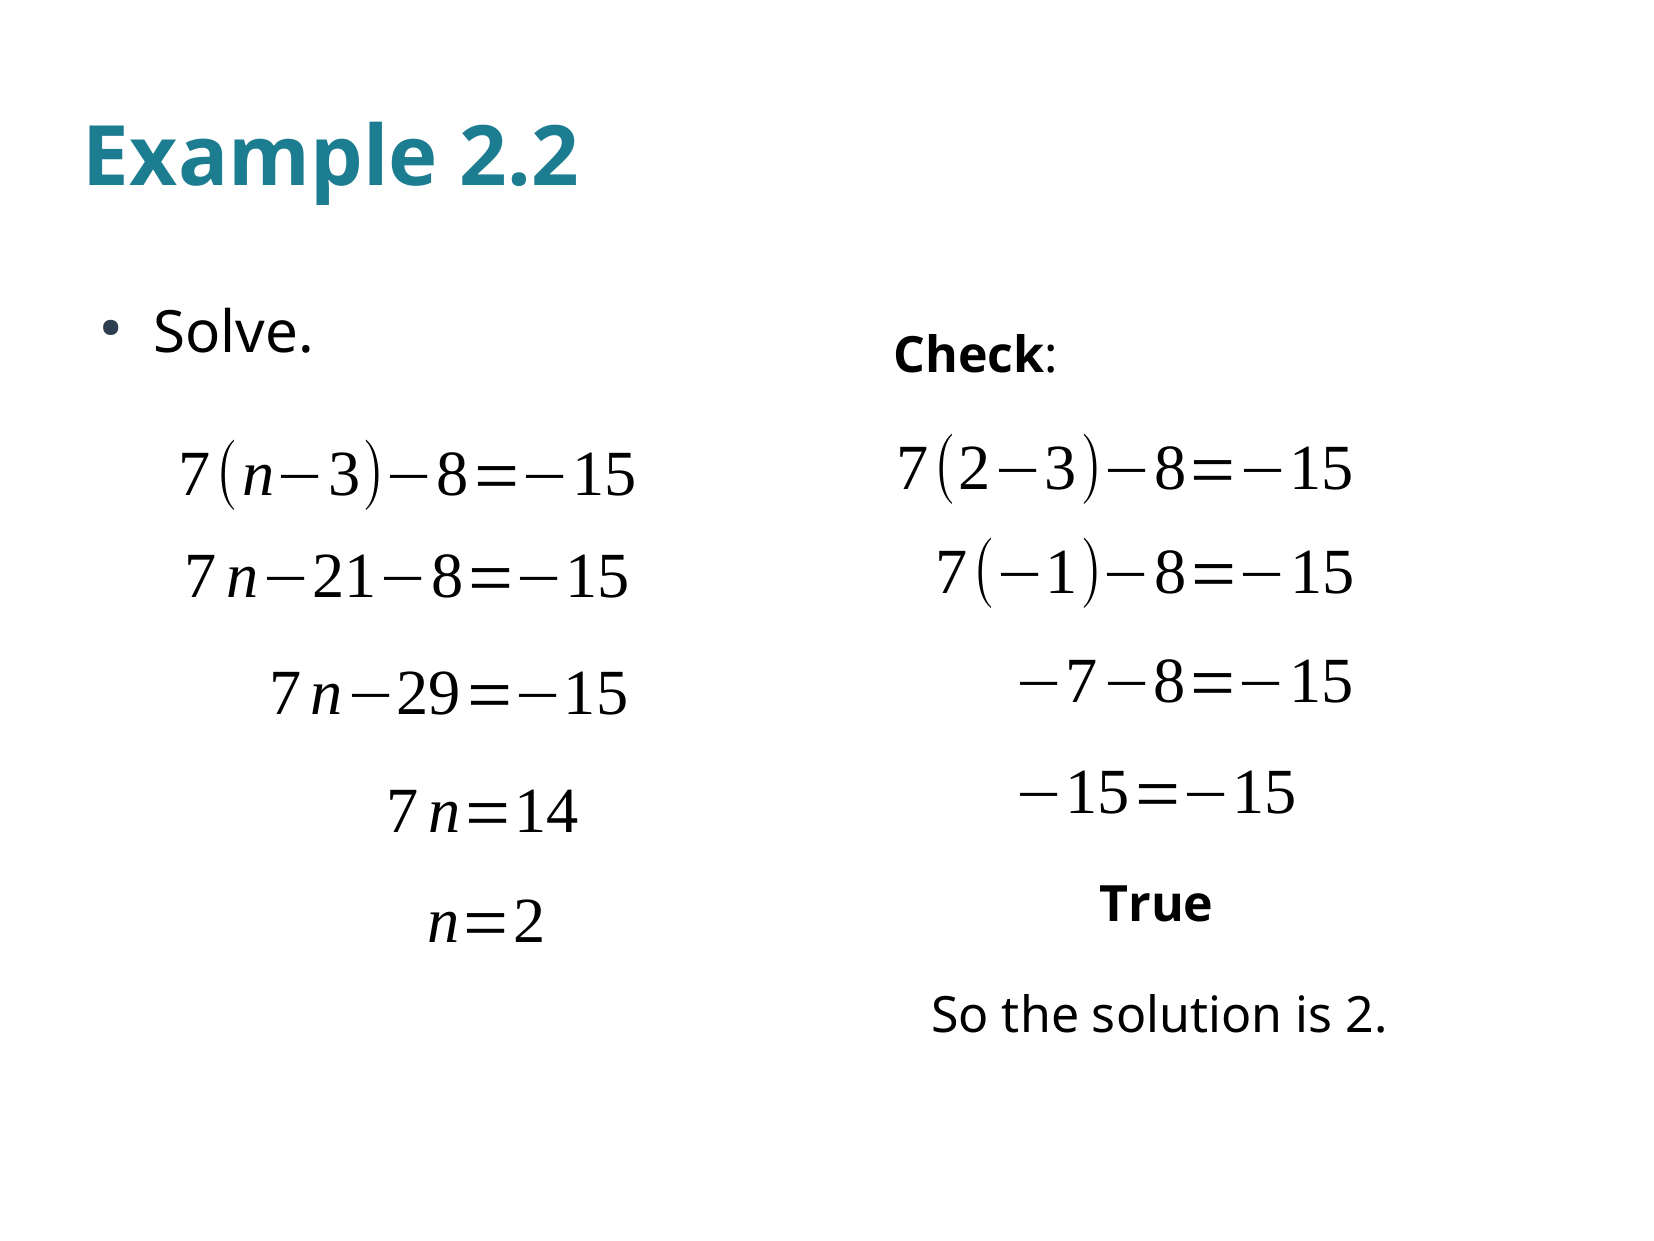

# Example 2.2
Solve.
Check:
True
So the solution is 2.